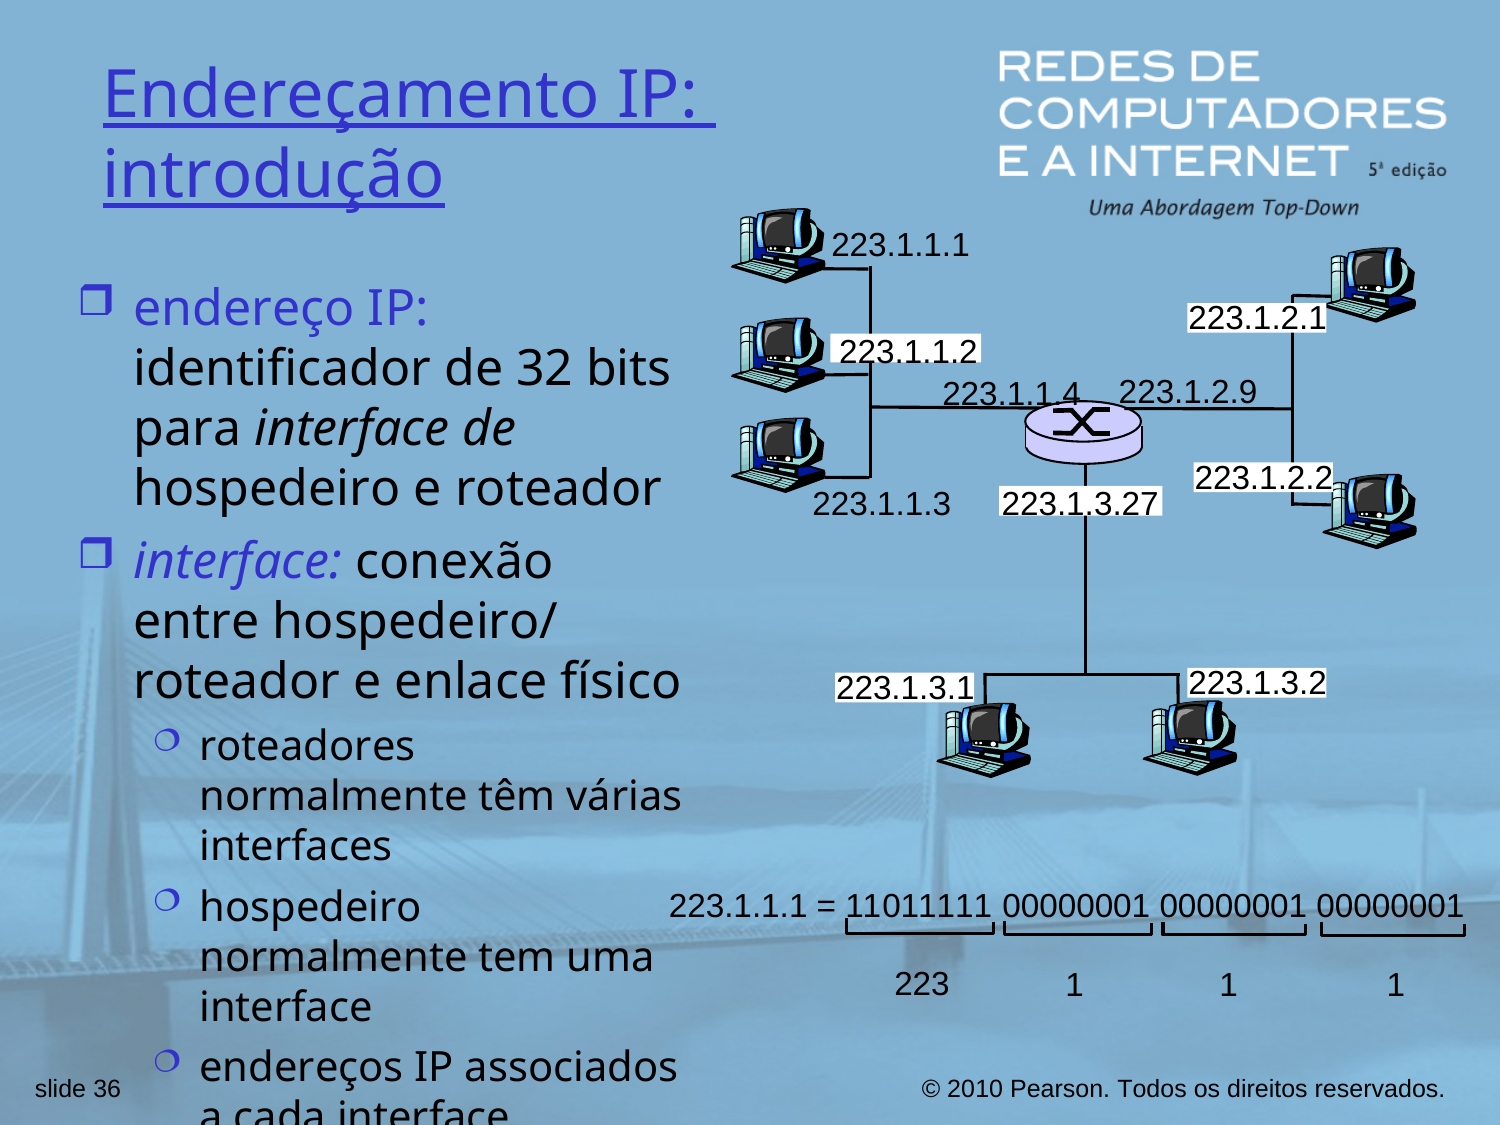

# Endereçamento IP: introdução
223.1.1.1
endereço IP: identificador de 32 bits para interface de hospedeiro e roteador
interface: conexão entre hospedeiro/ roteador e enlace físico
roteadores normalmente têm várias interfaces
hospedeiro normalmente tem uma interface
endereços IP associados a cada interface
223.1.2.1
223.1.1.2
223.1.2.9
223.1.1.4
223.1.2.2
223.1.1.3
223.1.3.27
223.1.3.2
223.1.3.1
223.1.1.1 = 11011111 00000001 00000001 00000001
223
1
1
1